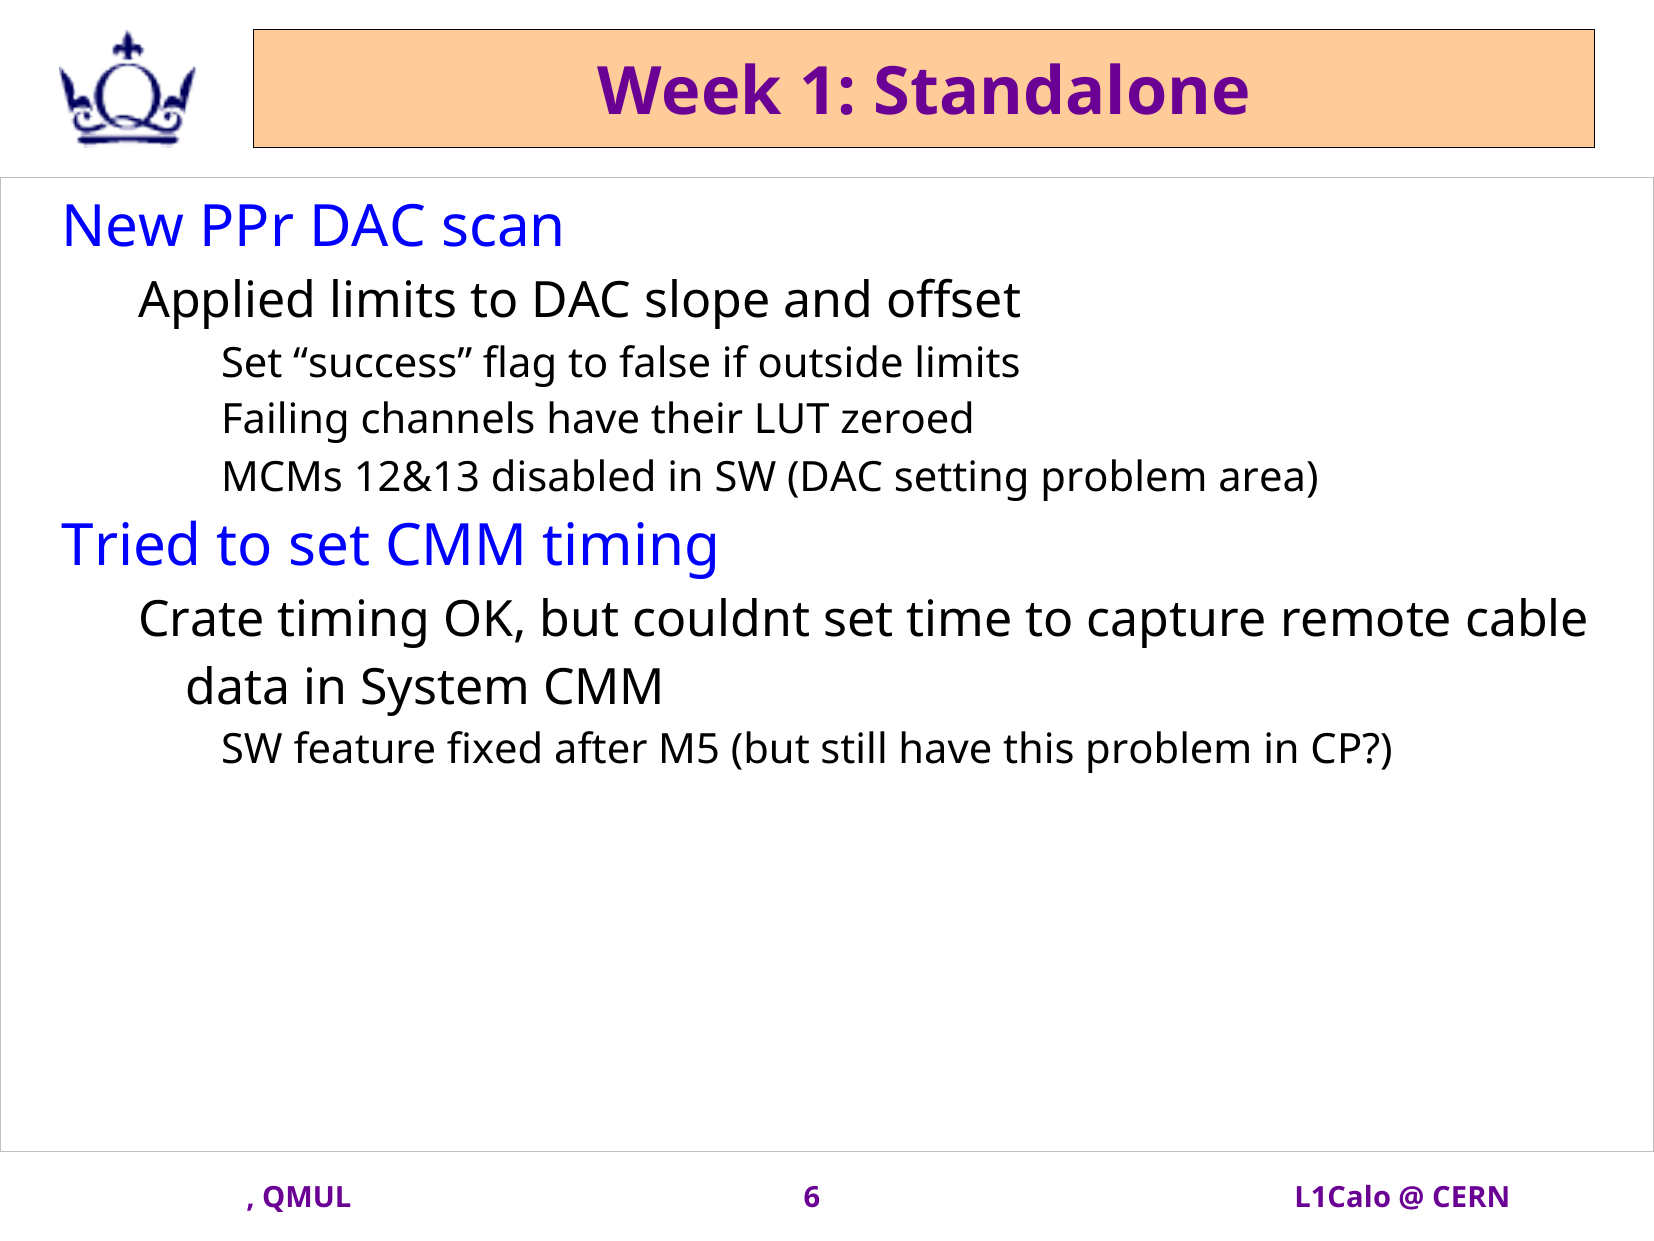

# Week 1: Standalone
New PPr DAC scan
Applied limits to DAC slope and offset
Set “success” flag to false if outside limits
Failing channels have their LUT zeroed
MCMs 12&13 disabled in SW (DAC setting problem area)
Tried to set CMM timing
Crate timing OK, but couldnt set time to capture remote cable data in System CMM
SW feature fixed after M5 (but still have this problem in CP?)